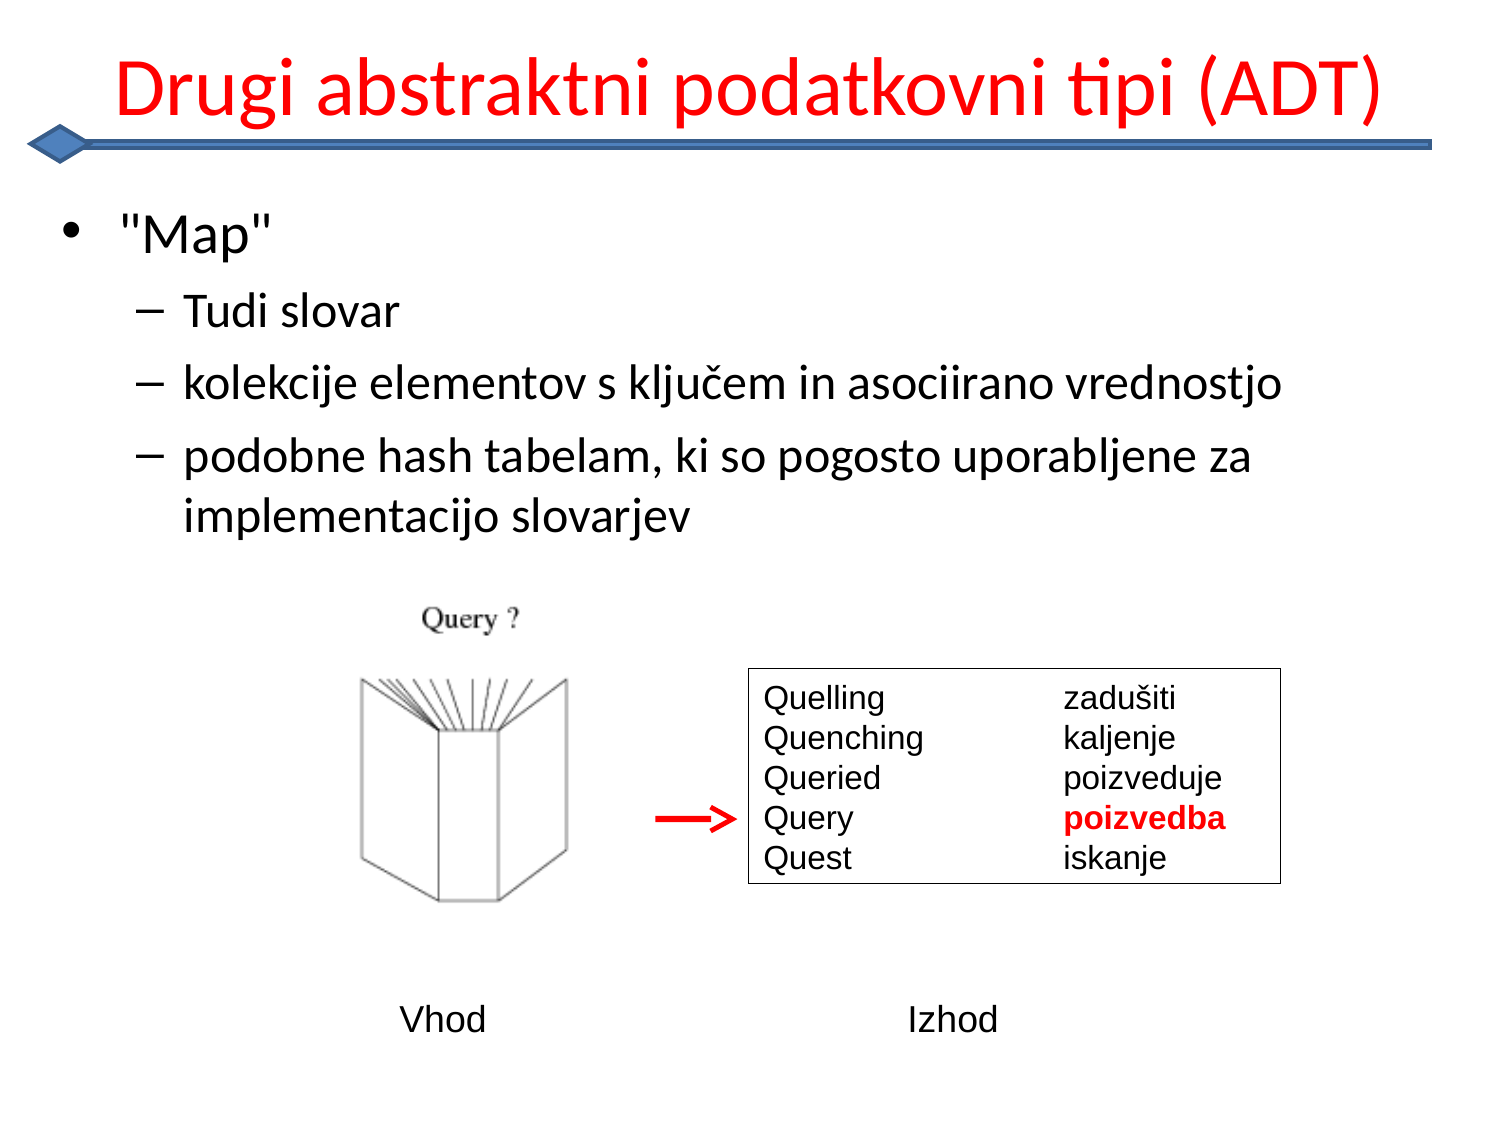

# Drugi abstraktni podatkovni tipi (ADT)
"Map"
Tudi slovar
kolekcije elementov s ključem in asociirano vrednostjo
podobne hash tabelam, ki so pogosto uporabljene za implementacijo slovarjev
Quelling		zadušiti
Quenching	kaljenje
Queried		poizveduje
Query		poizvedba
Quest		iskanje
Vhod
Izhod